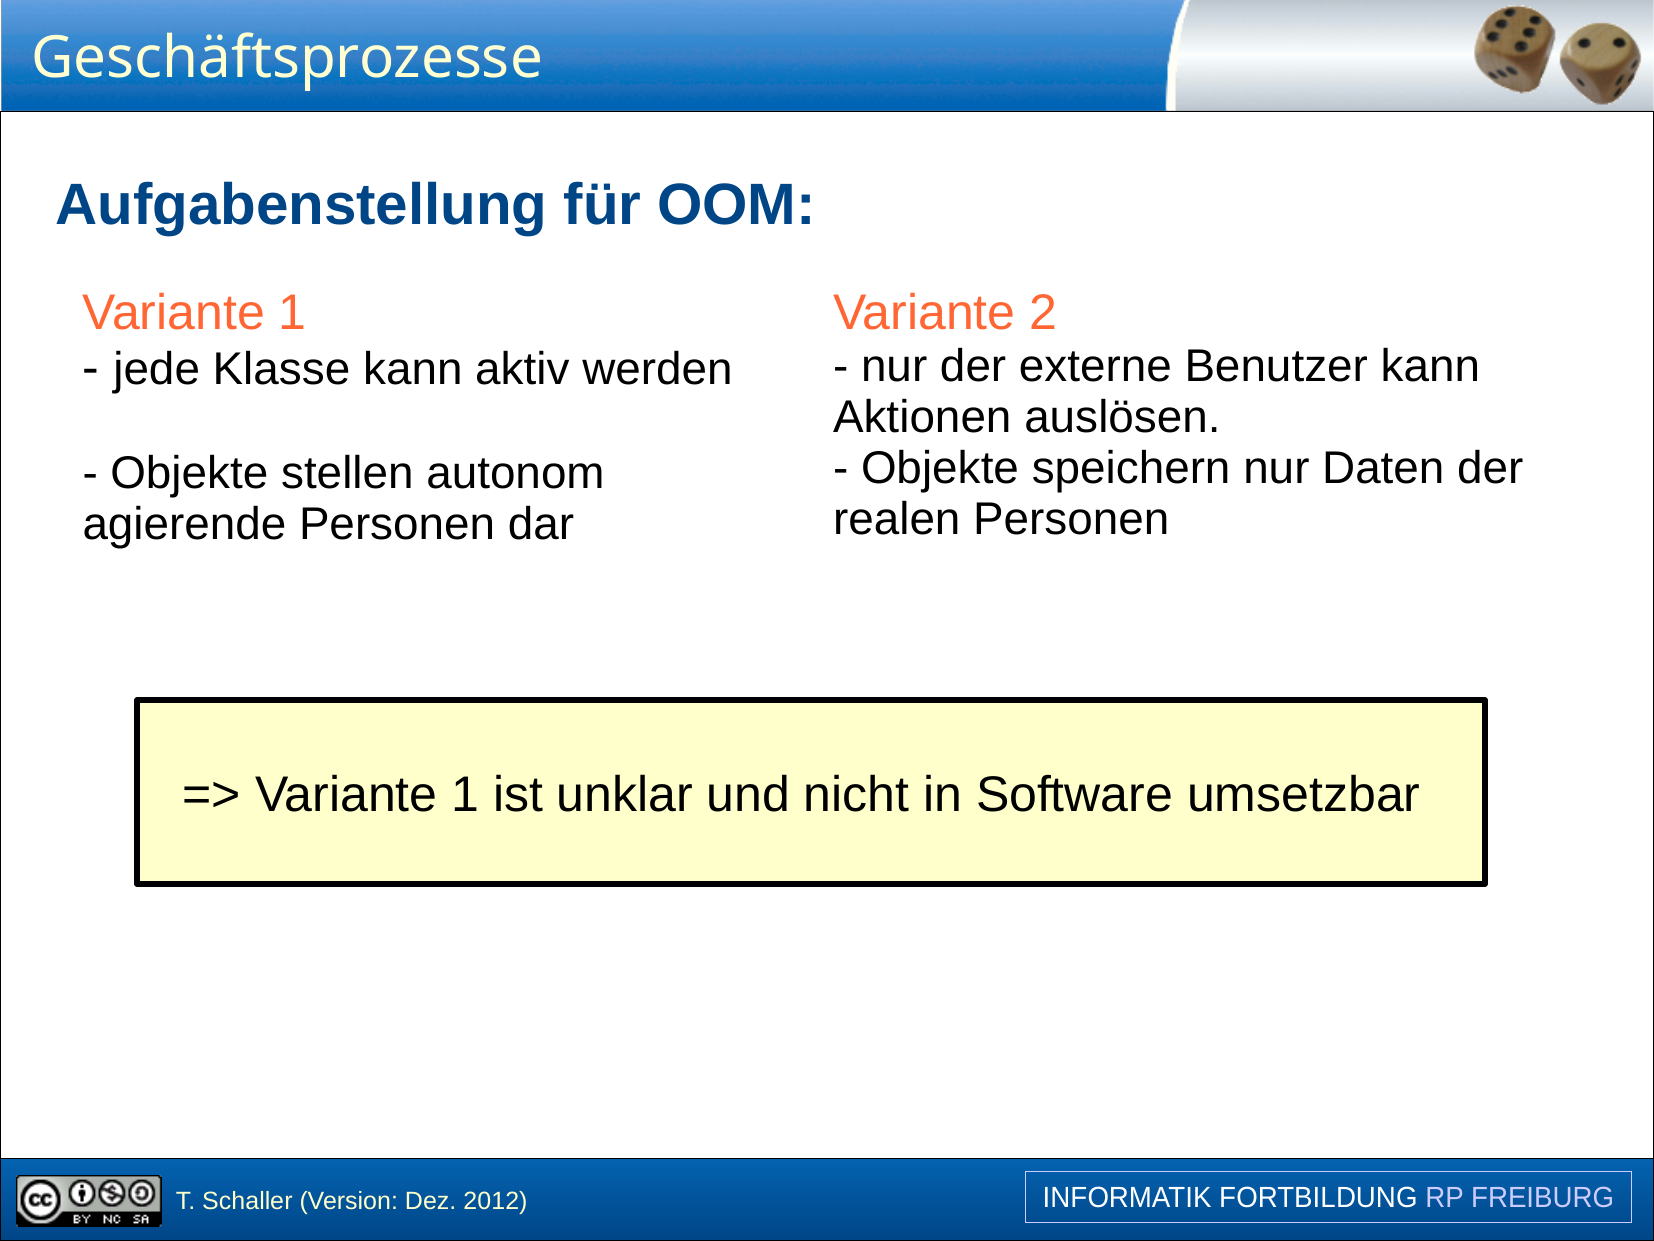

# Geschäftsprozesse
Aufgabenstellung für OOM:
Variante 2
- nur der externe Benutzer kann Aktionen auslösen.
- Objekte speichern nur Daten der realen Personen
Variante 1
- jede Klasse kann aktiv werden
- Objekte stellen autonom agierende Personen dar
 => Variante 1 ist unklar und nicht in Software umsetzbar
3